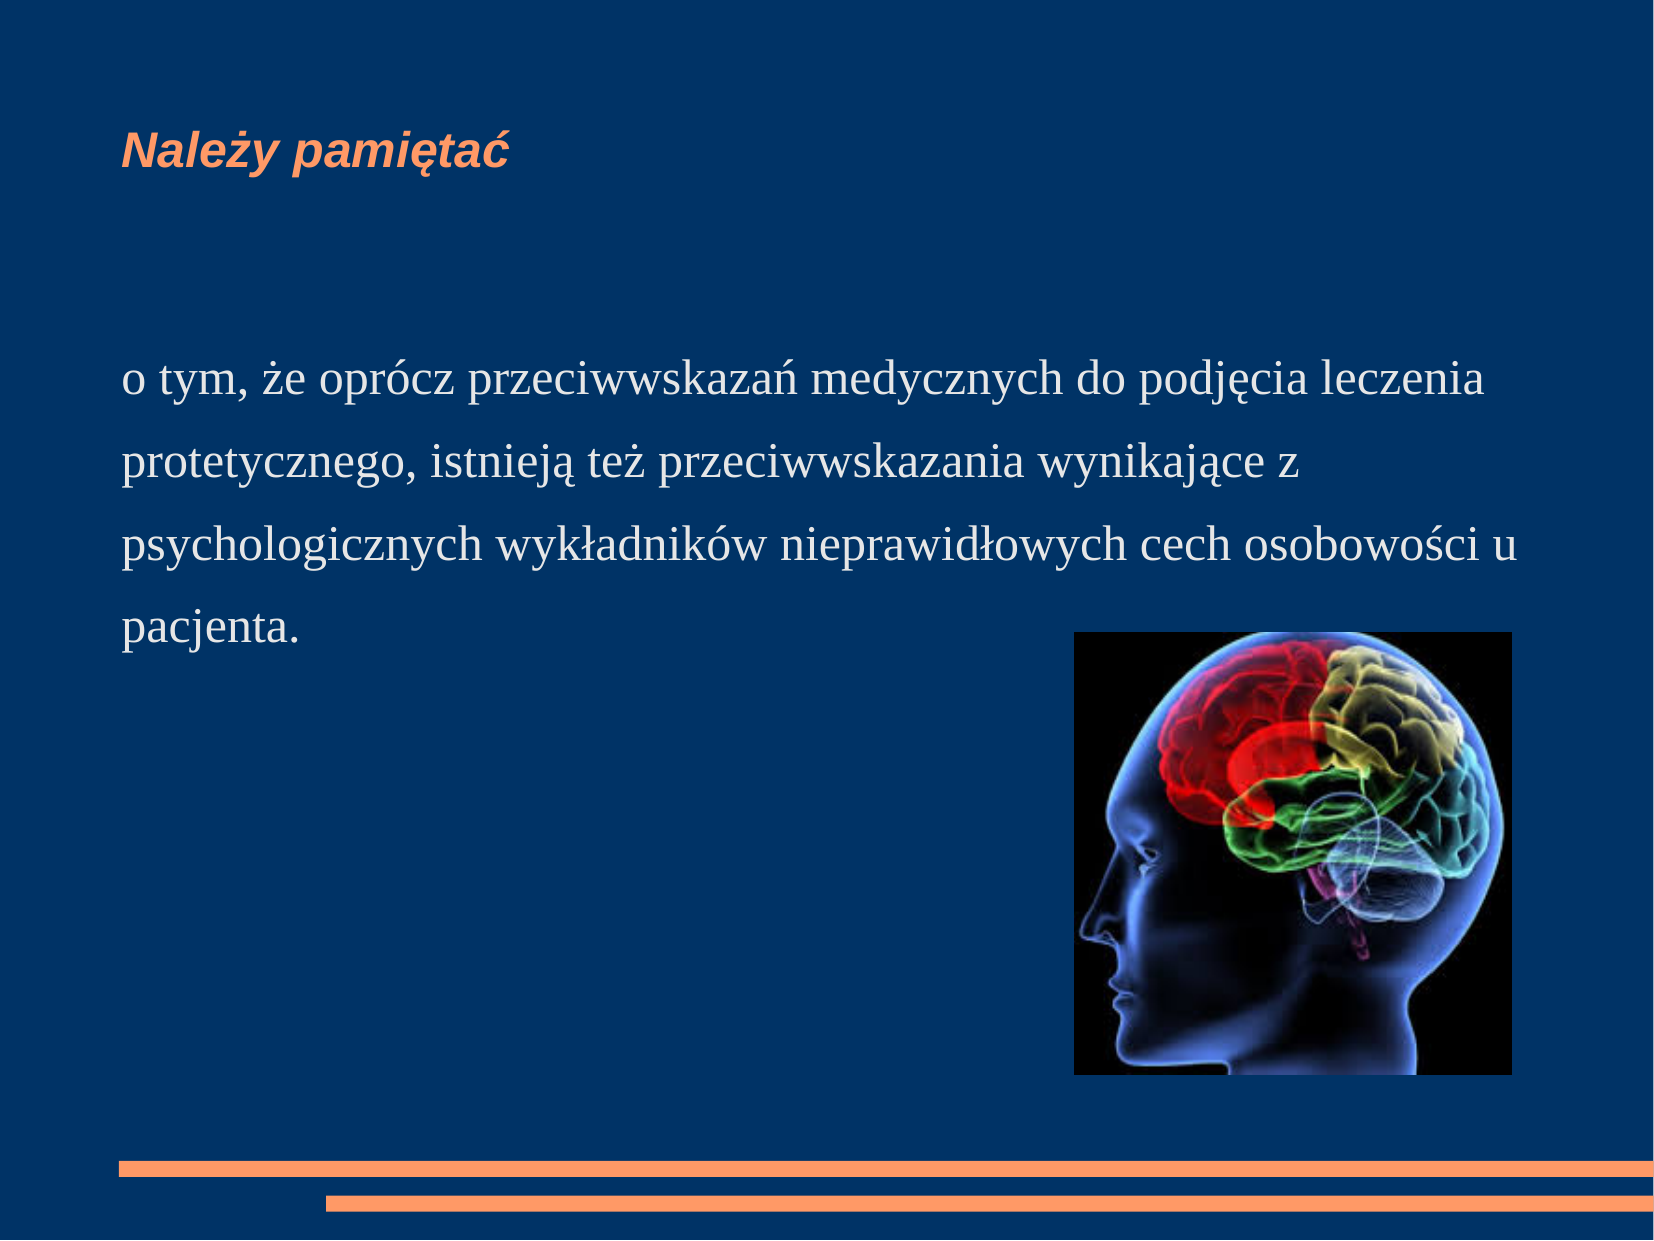

# Należy pamiętać
o tym, że oprócz przeciwwskazań medycznych do podjęcia leczenia protetycznego, istnieją też przeciwwskazania wynikające z psychologicznych wykładników nieprawidłowych cech osobowości u pacjenta.